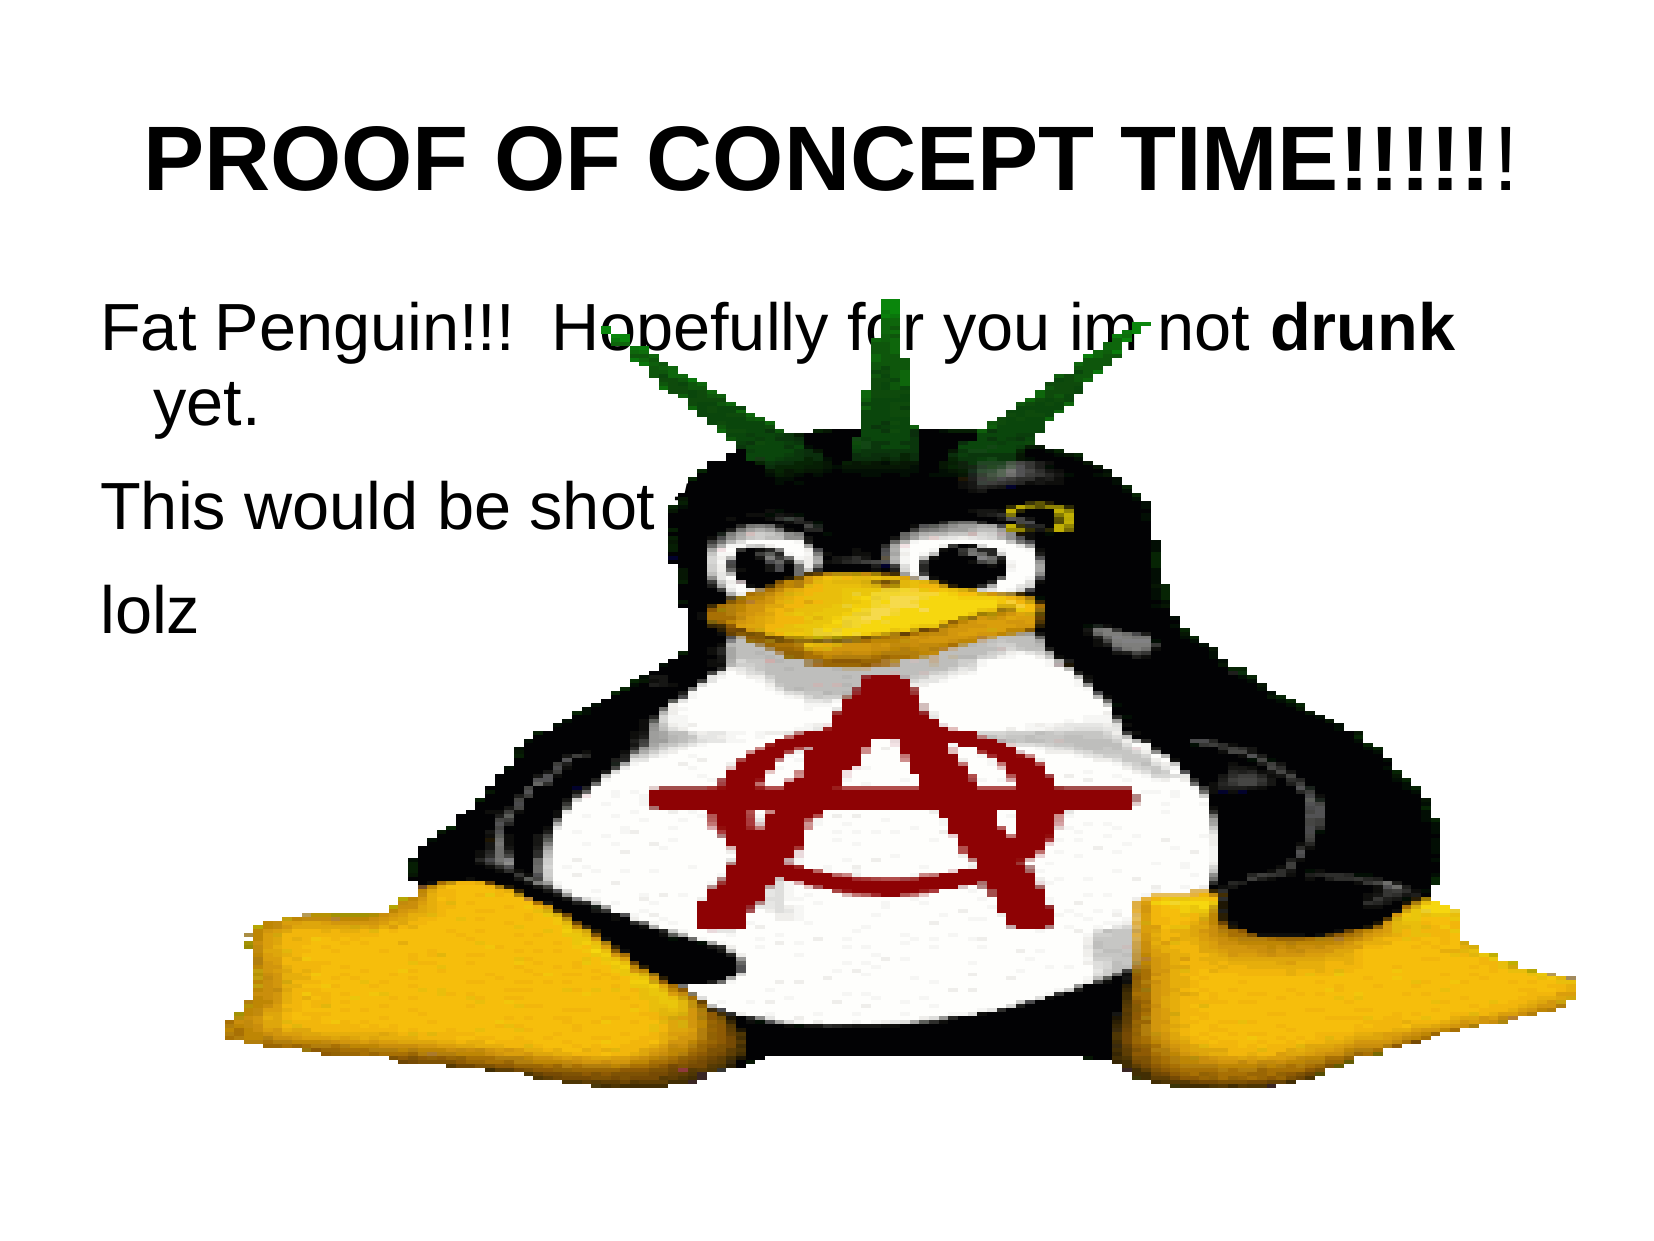

# PROOF OF CONCEPT TIME!!!!!!
Fat Penguin!!! Hopefully for you im not drunk yet.
This would be shot #7
lolz